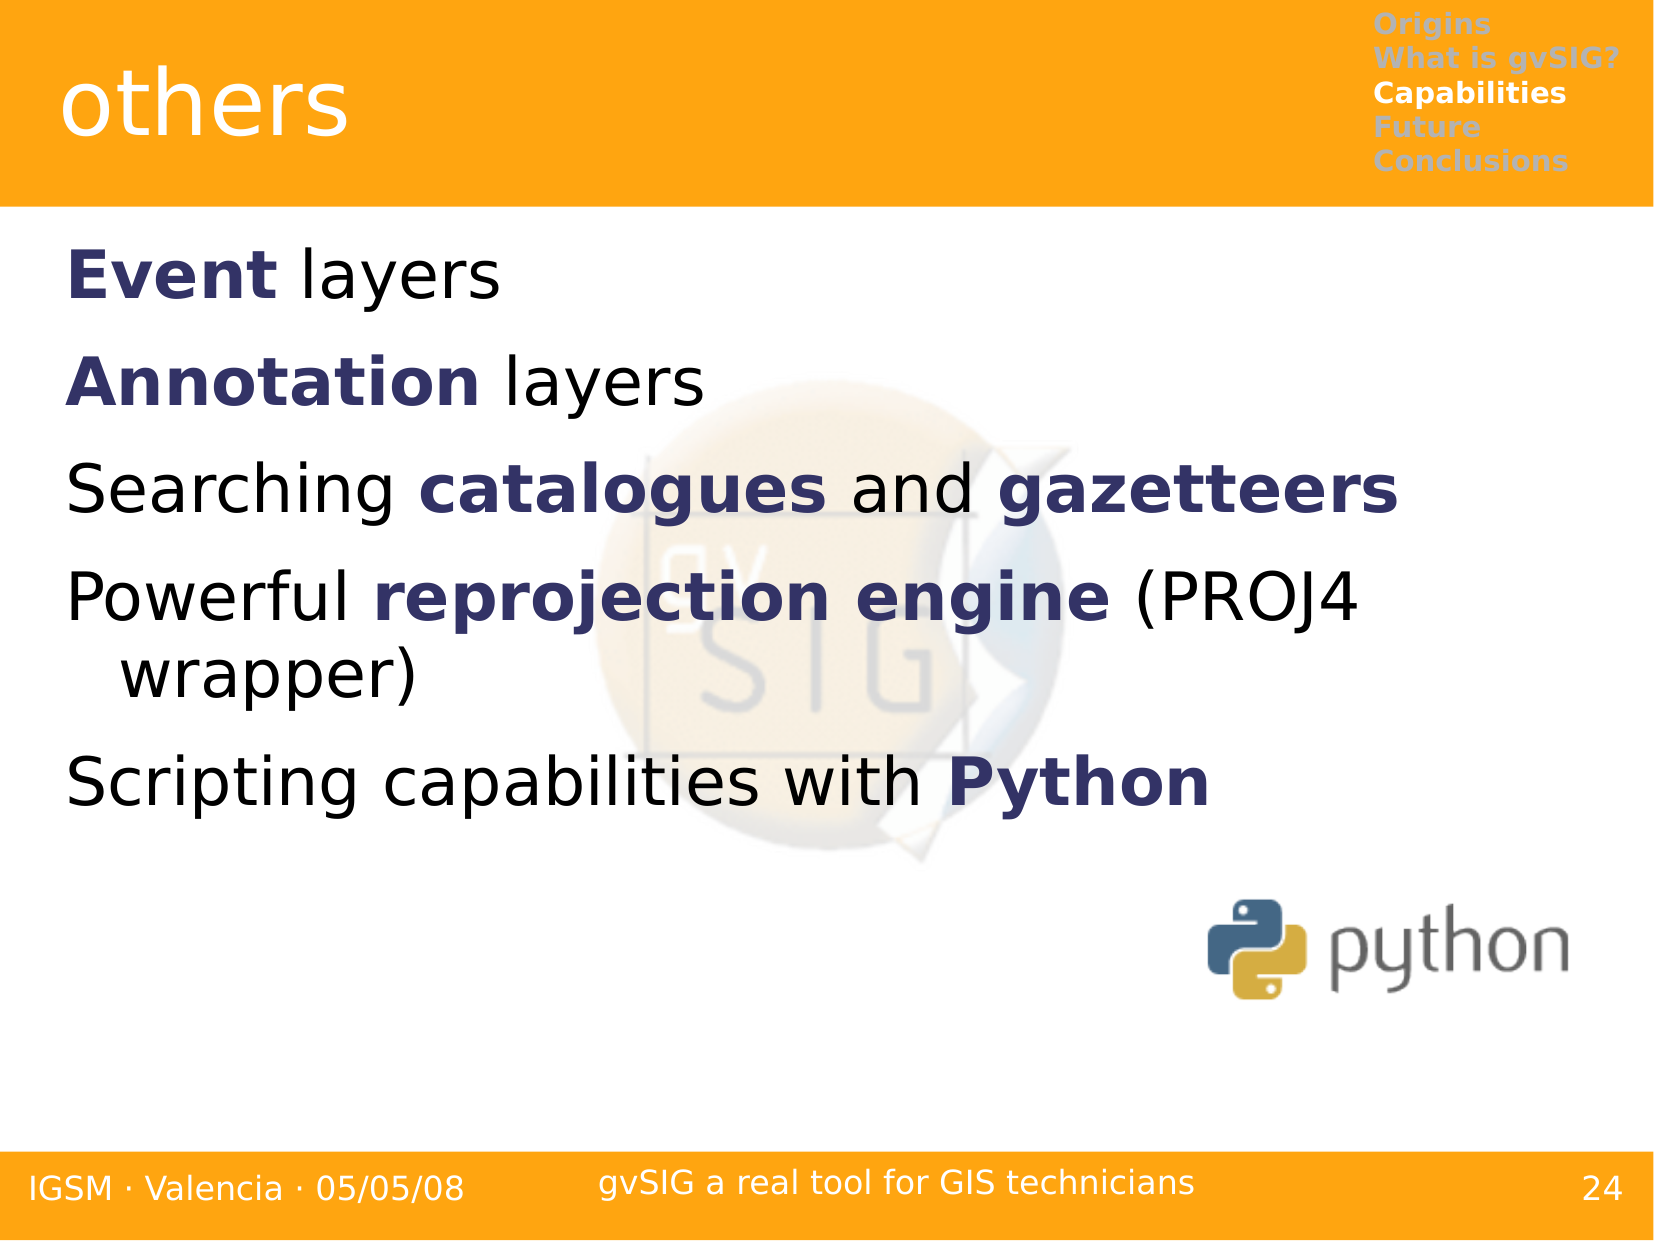

Origins
What is gvSIG?
Capabilities
Future
Conclusions
# others
Event layers
Annotation layers
Searching catalogues and gazetteers
Powerful reprojection engine (PROJ4 wrapper)
Scripting capabilities with Python
gvSIG a real tool for GIS technicians
IGSM · Valencia · 05/05/08
24